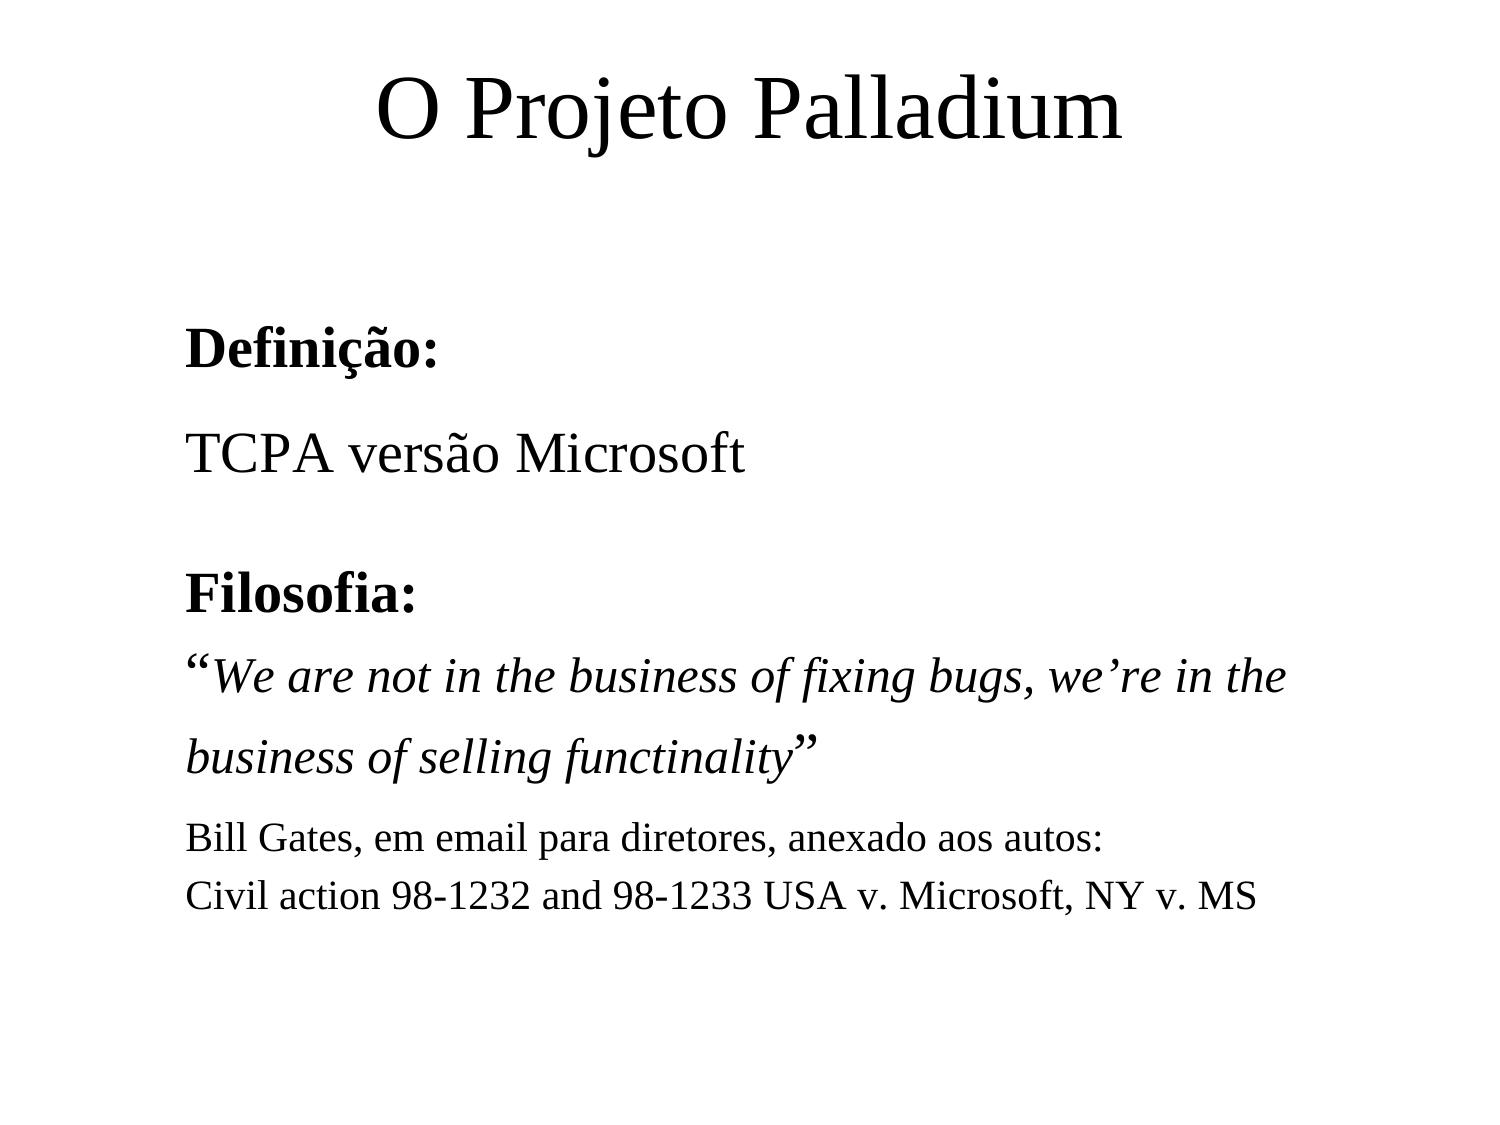

O Projeto Palladium
Definição:
TCPA versão Microsoft
Filosofia:
“We are not in the business of fixing bugs, we’re in the business of selling functinality”
Bill Gates, em email para diretores, anexado aos autos:
Civil action 98-1232 and 98-1233 USA v. Microsoft, NY v. MS